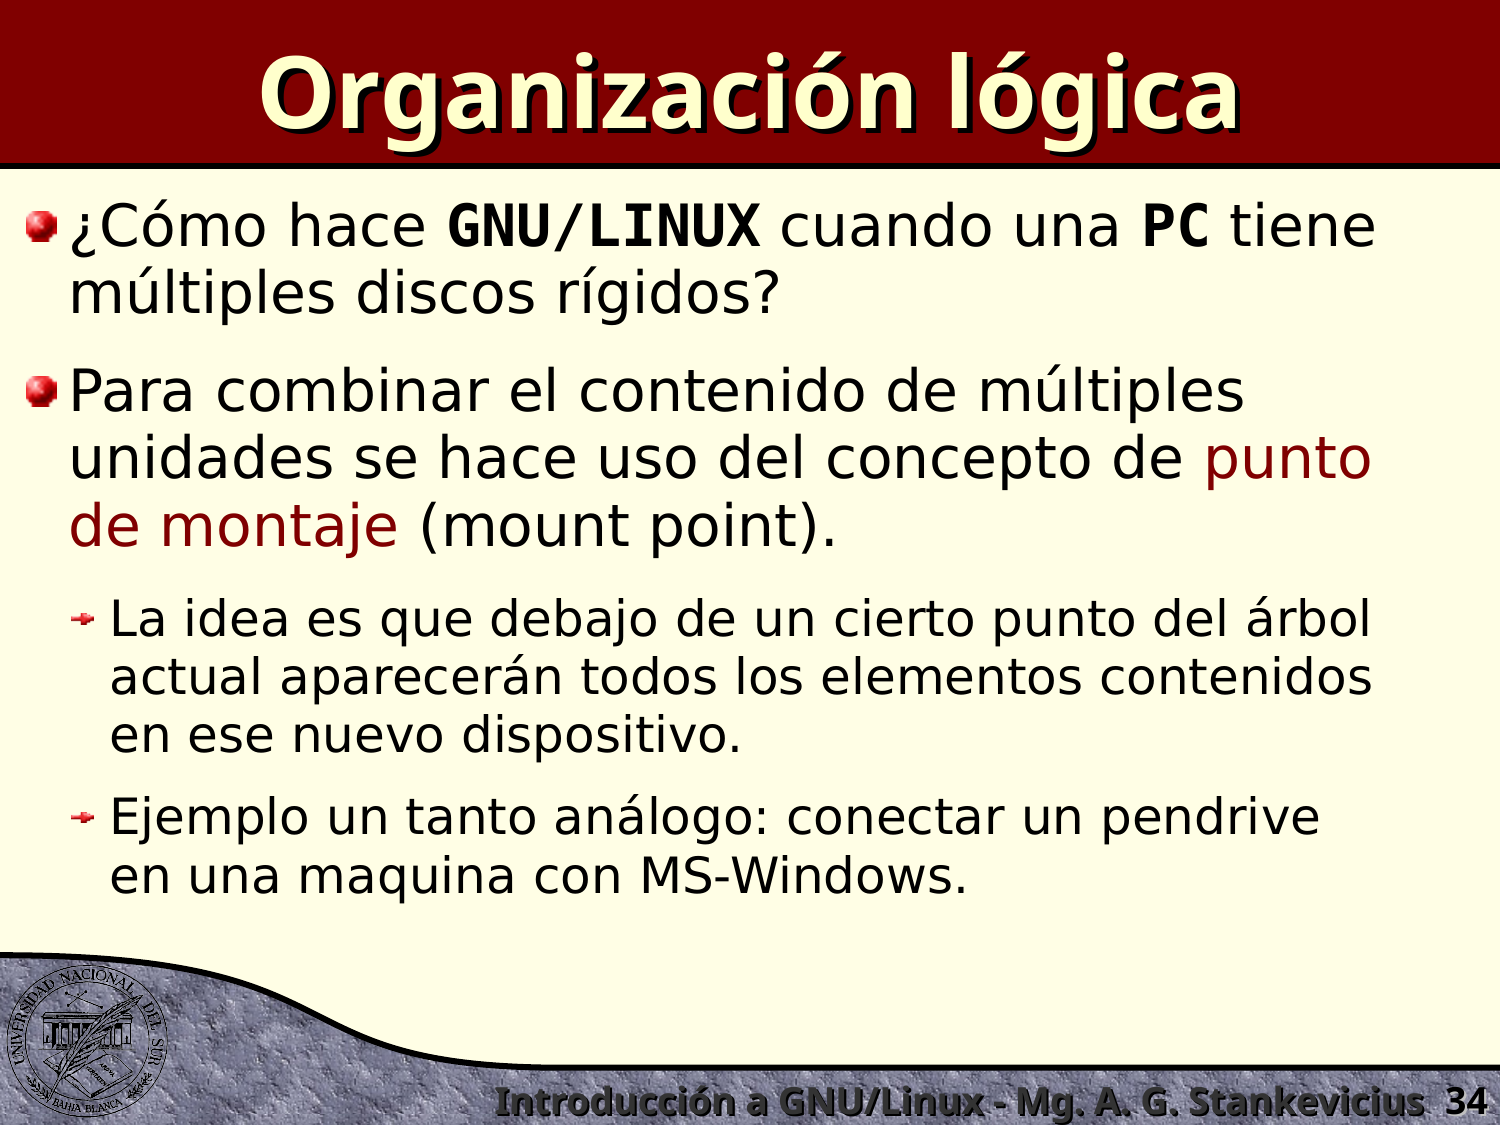

# Organización lógica
¿Cómo hace GNU/LINUX cuando una PC tiene múltiples discos rígidos?
Para combinar el contenido de múltiples unidades se hace uso del concepto de punto
de montaje (mount point).
La idea es que debajo de un cierto punto del árbol actual aparecerán todos los elementos contenidos
en ese nuevo dispositivo.
Ejemplo un tanto análogo: conectar un pendrive
en una maquina con MS-Windows.
34